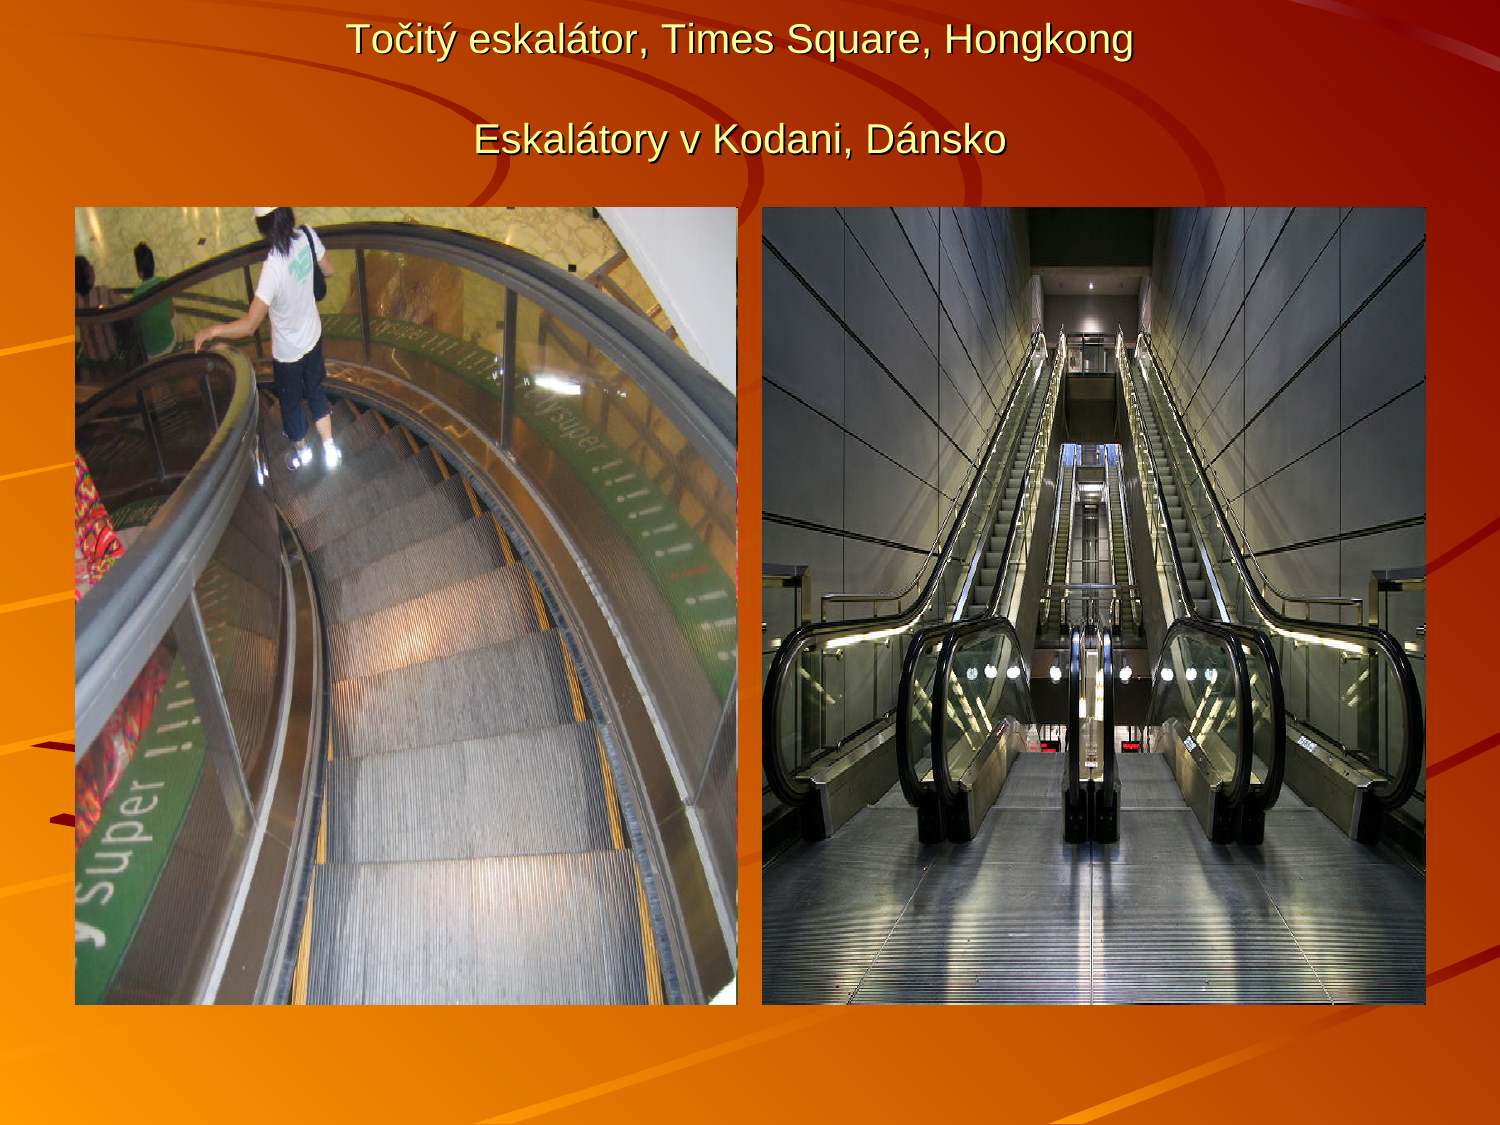

# Točitý eskalátor, Times Square, Hongkong Eskalátory v Kodani, Dánsko